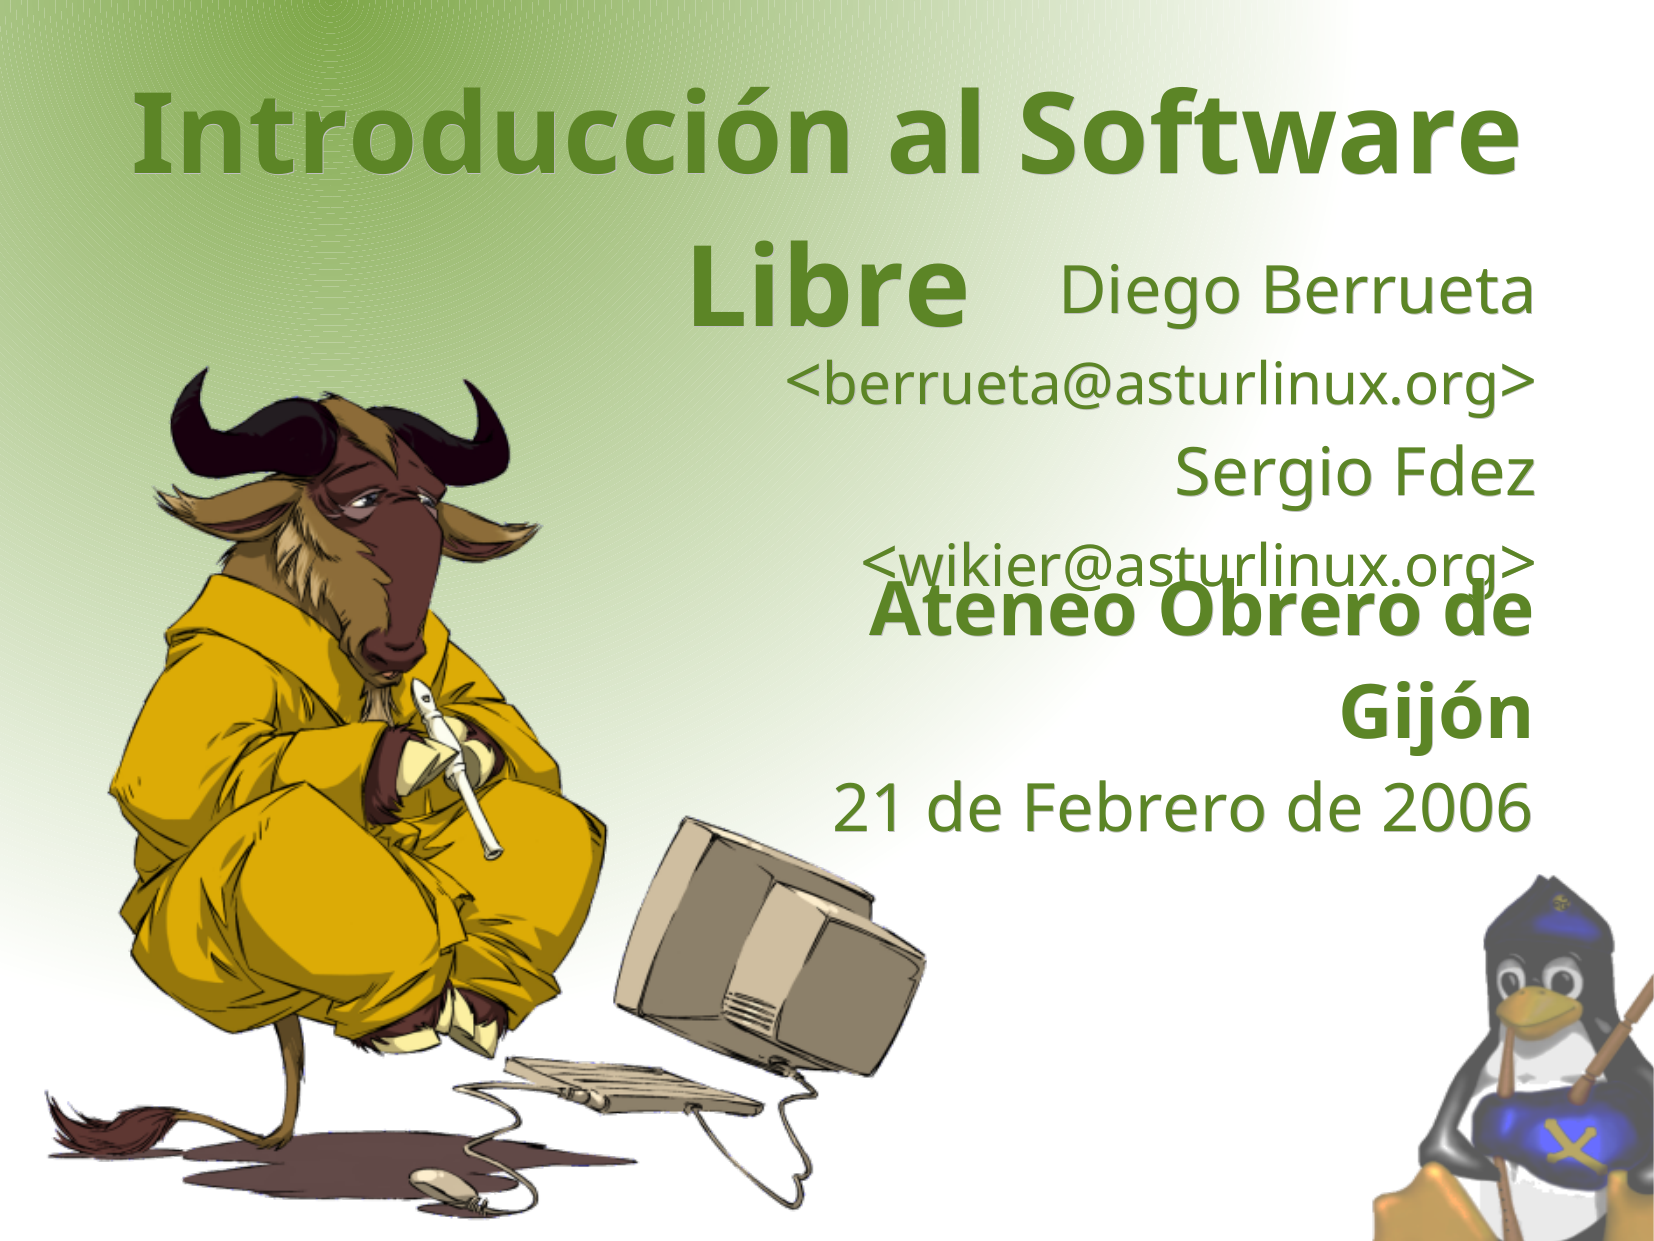

# Introducción al Software Libre
Diego Berrueta <berrueta@asturlinux.org>
Sergio Fdez <wikier@asturlinux.org>
Ateneo Obrero de Gijón
21 de Febrero de 2006